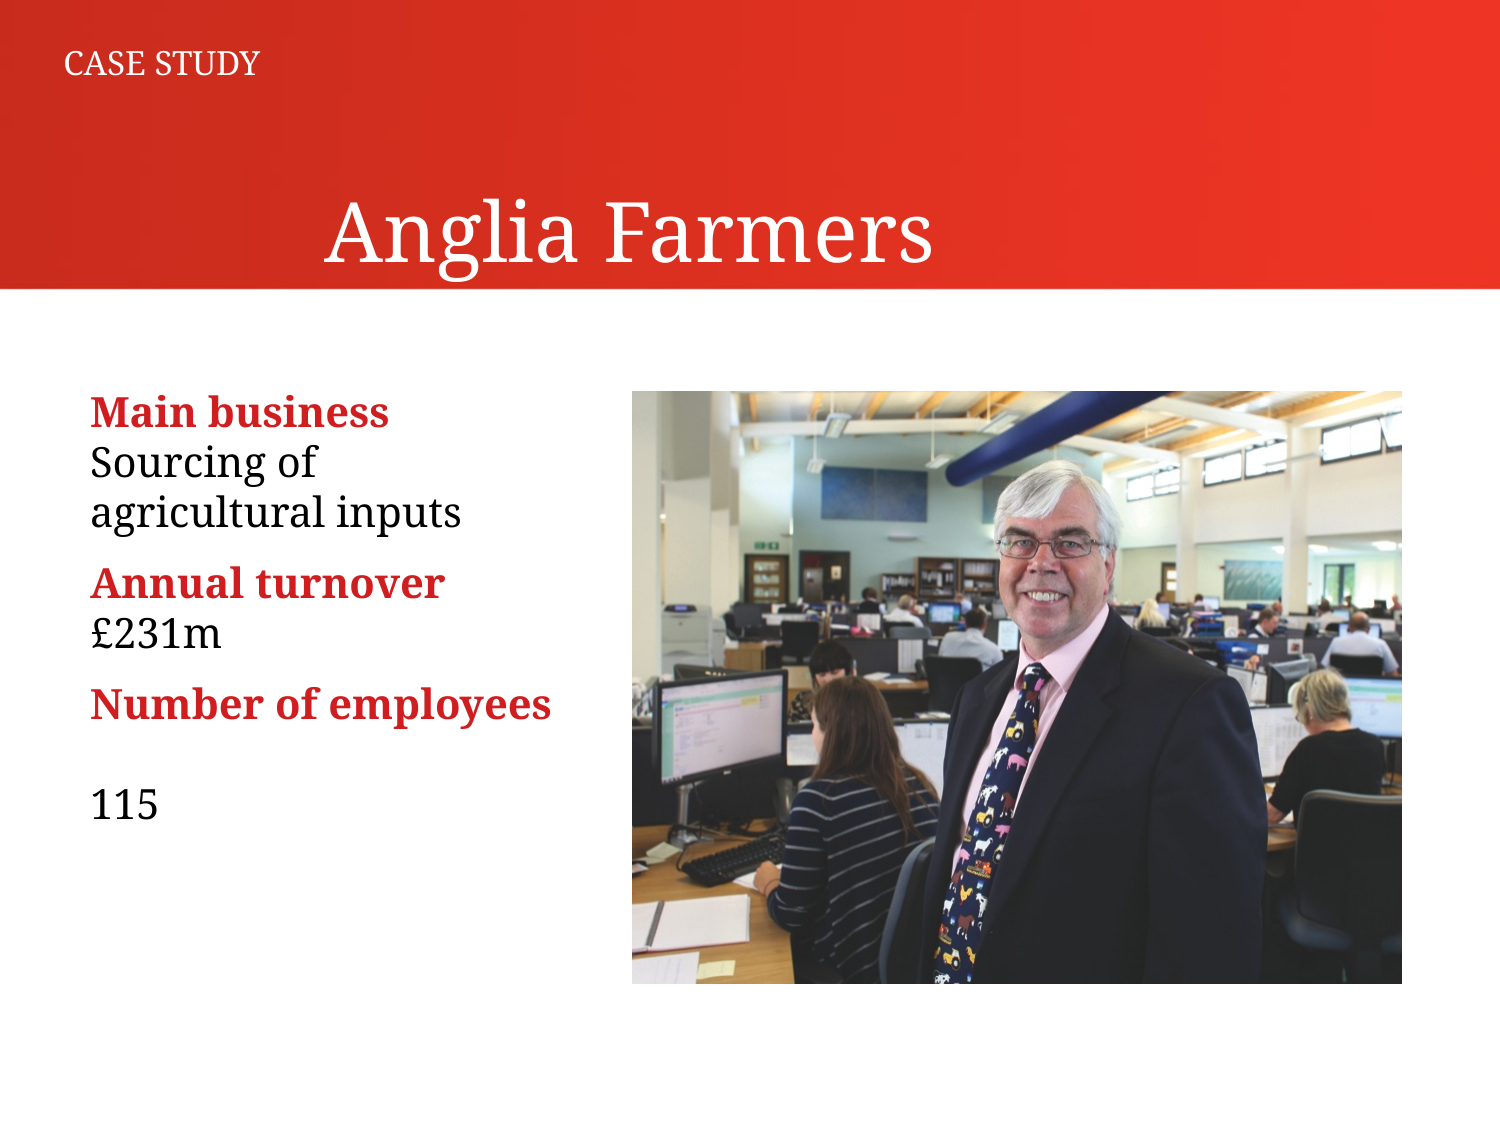

CASE STUDY
# Anglia Farmers
Main business
Sourcing of agricultural inputs
Annual turnover
£231m
Number of employees
115